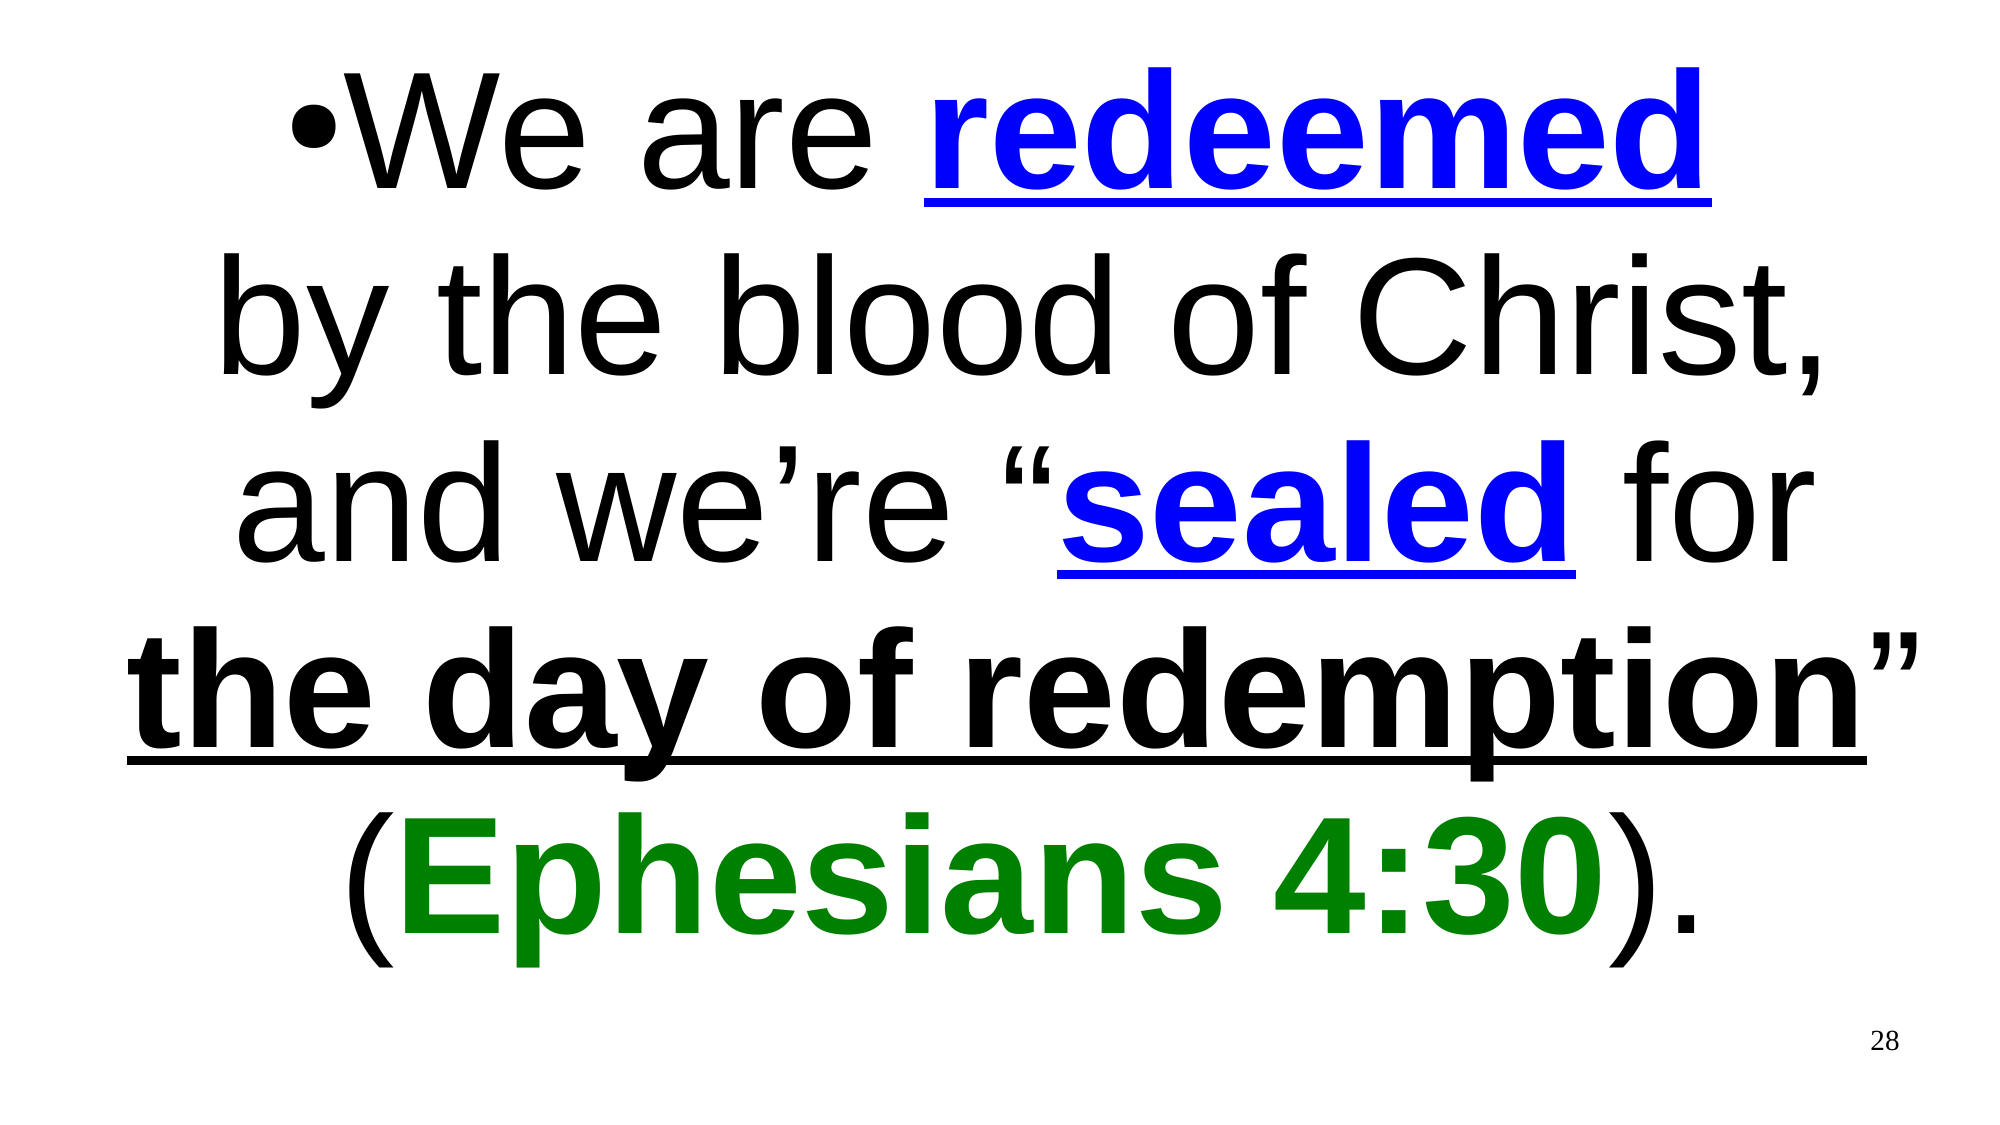

# We are redeemed by the blood of Christ, and we’re “sealed for the day of redemption” (Ephesians 4:30).
28